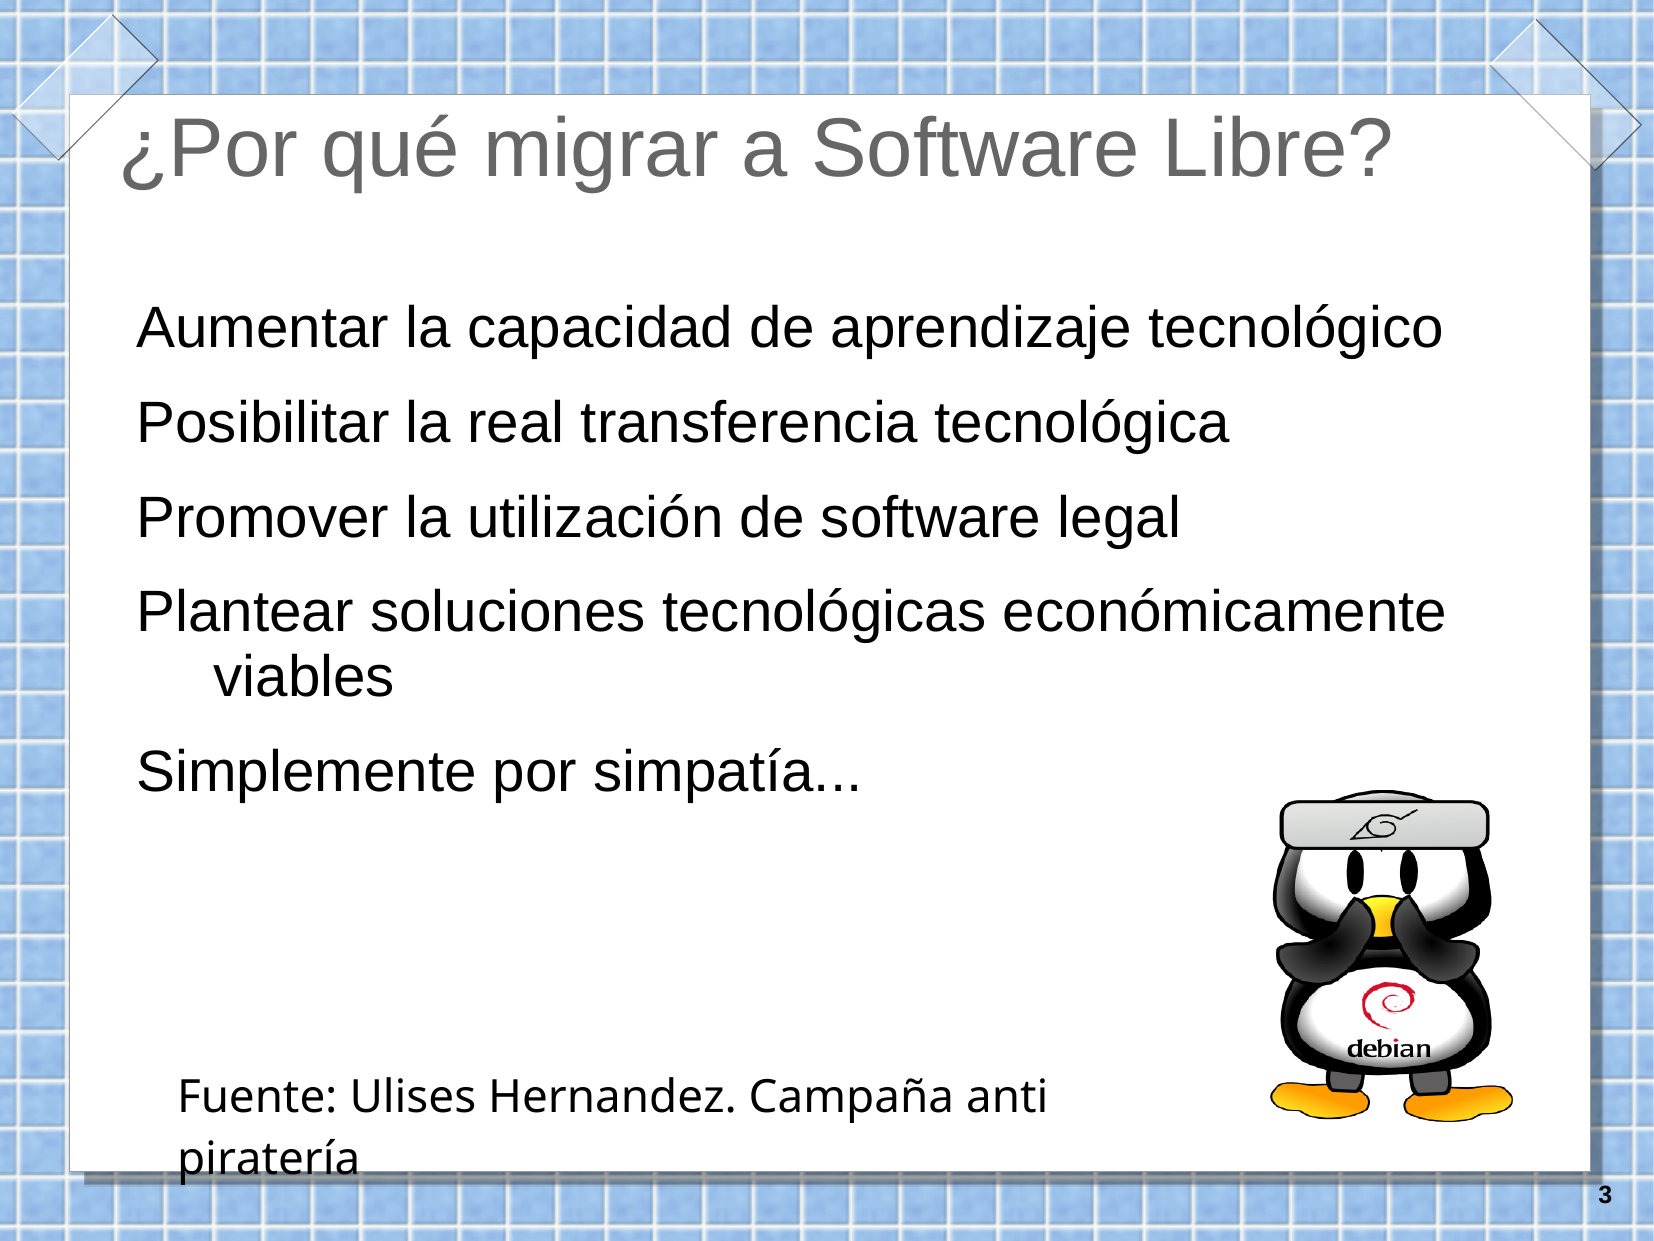

# ¿Por qué migrar a Software Libre?
Aumentar la capacidad de aprendizaje tecnológico
Posibilitar la real transferencia tecnológica
Promover la utilización de software legal
Plantear soluciones tecnológicas económicamente viables
Simplemente por simpatía...
Fuente: Ulises Hernandez. Campaña anti piratería